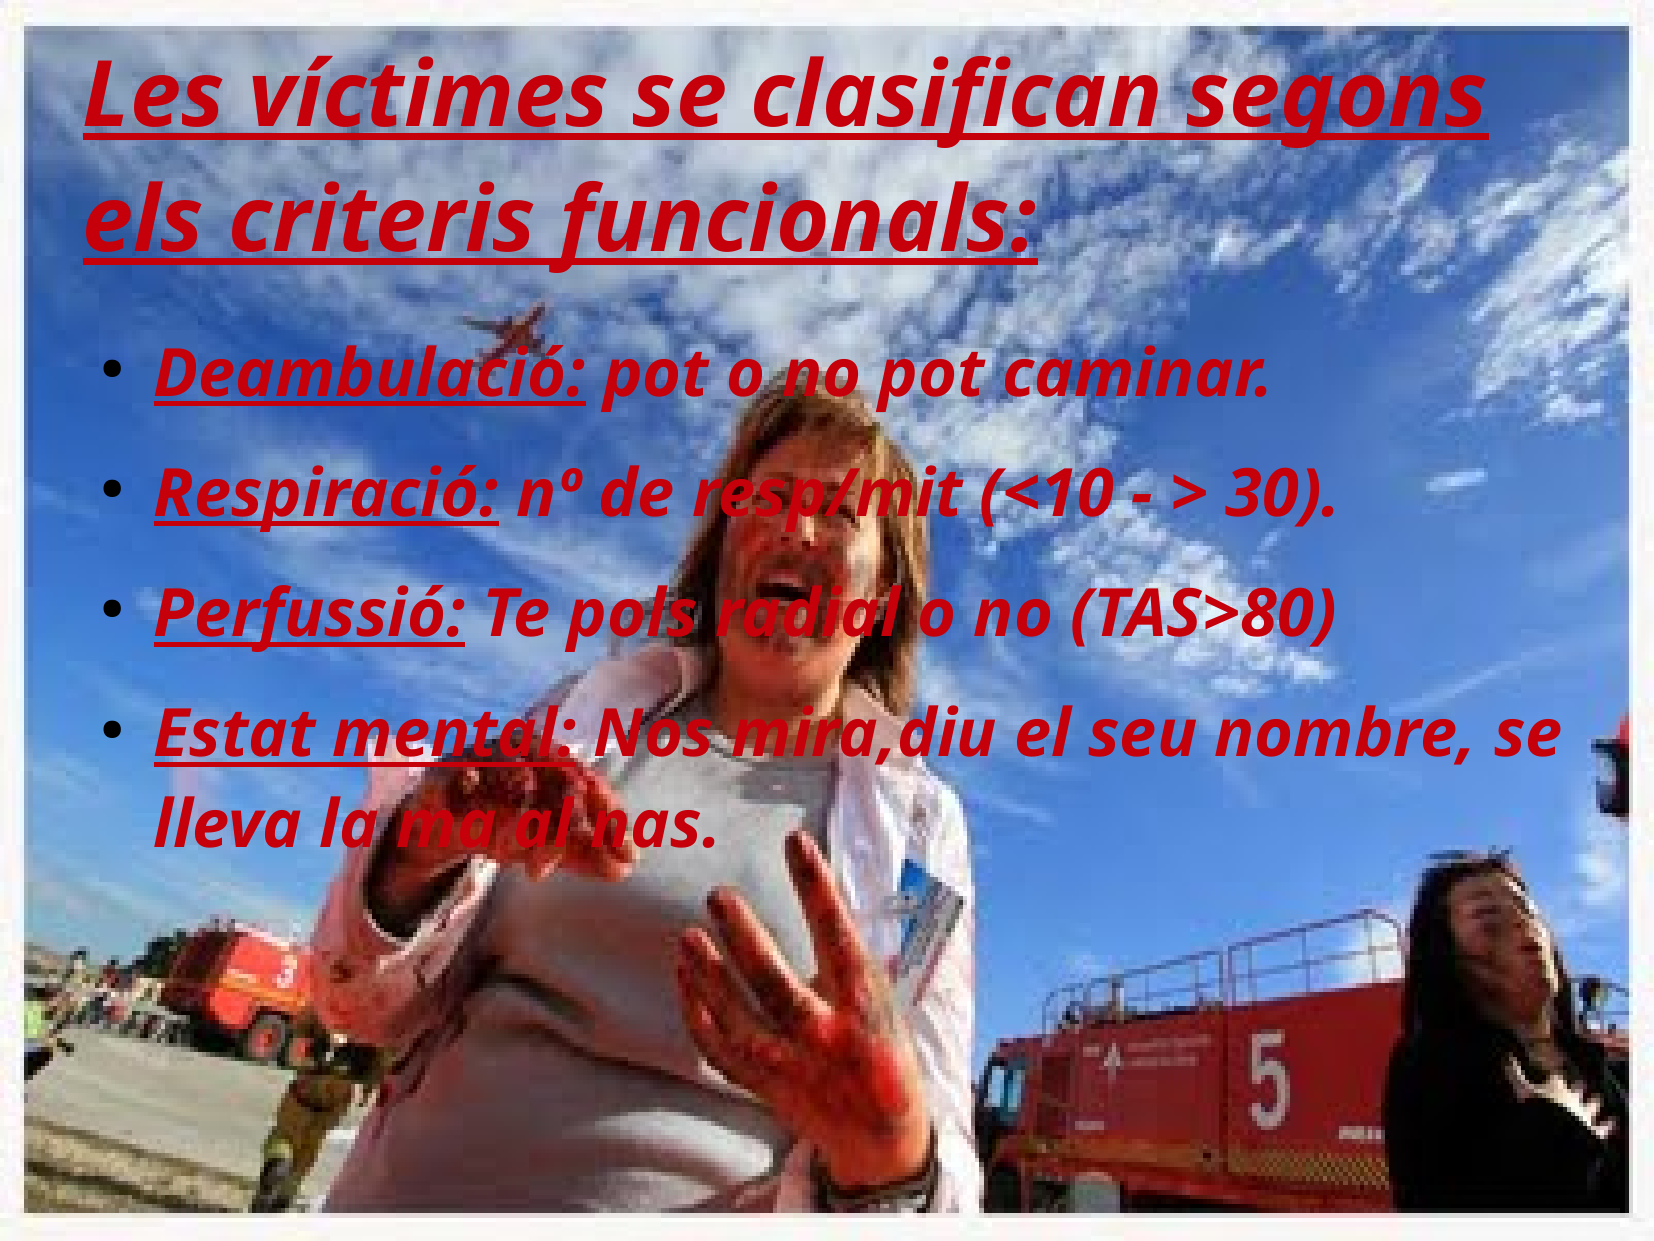

# Les víctimes se clasifican segons els criteris funcionals:
Deambulació: pot o no pot caminar.
Respiració: nº de resp/mit (<10 - > 30).
Perfussió: Te pols radial o no (TAS>80)
Estat mental: Nos mira,diu el seu nombre, se lleva la ma al nas.